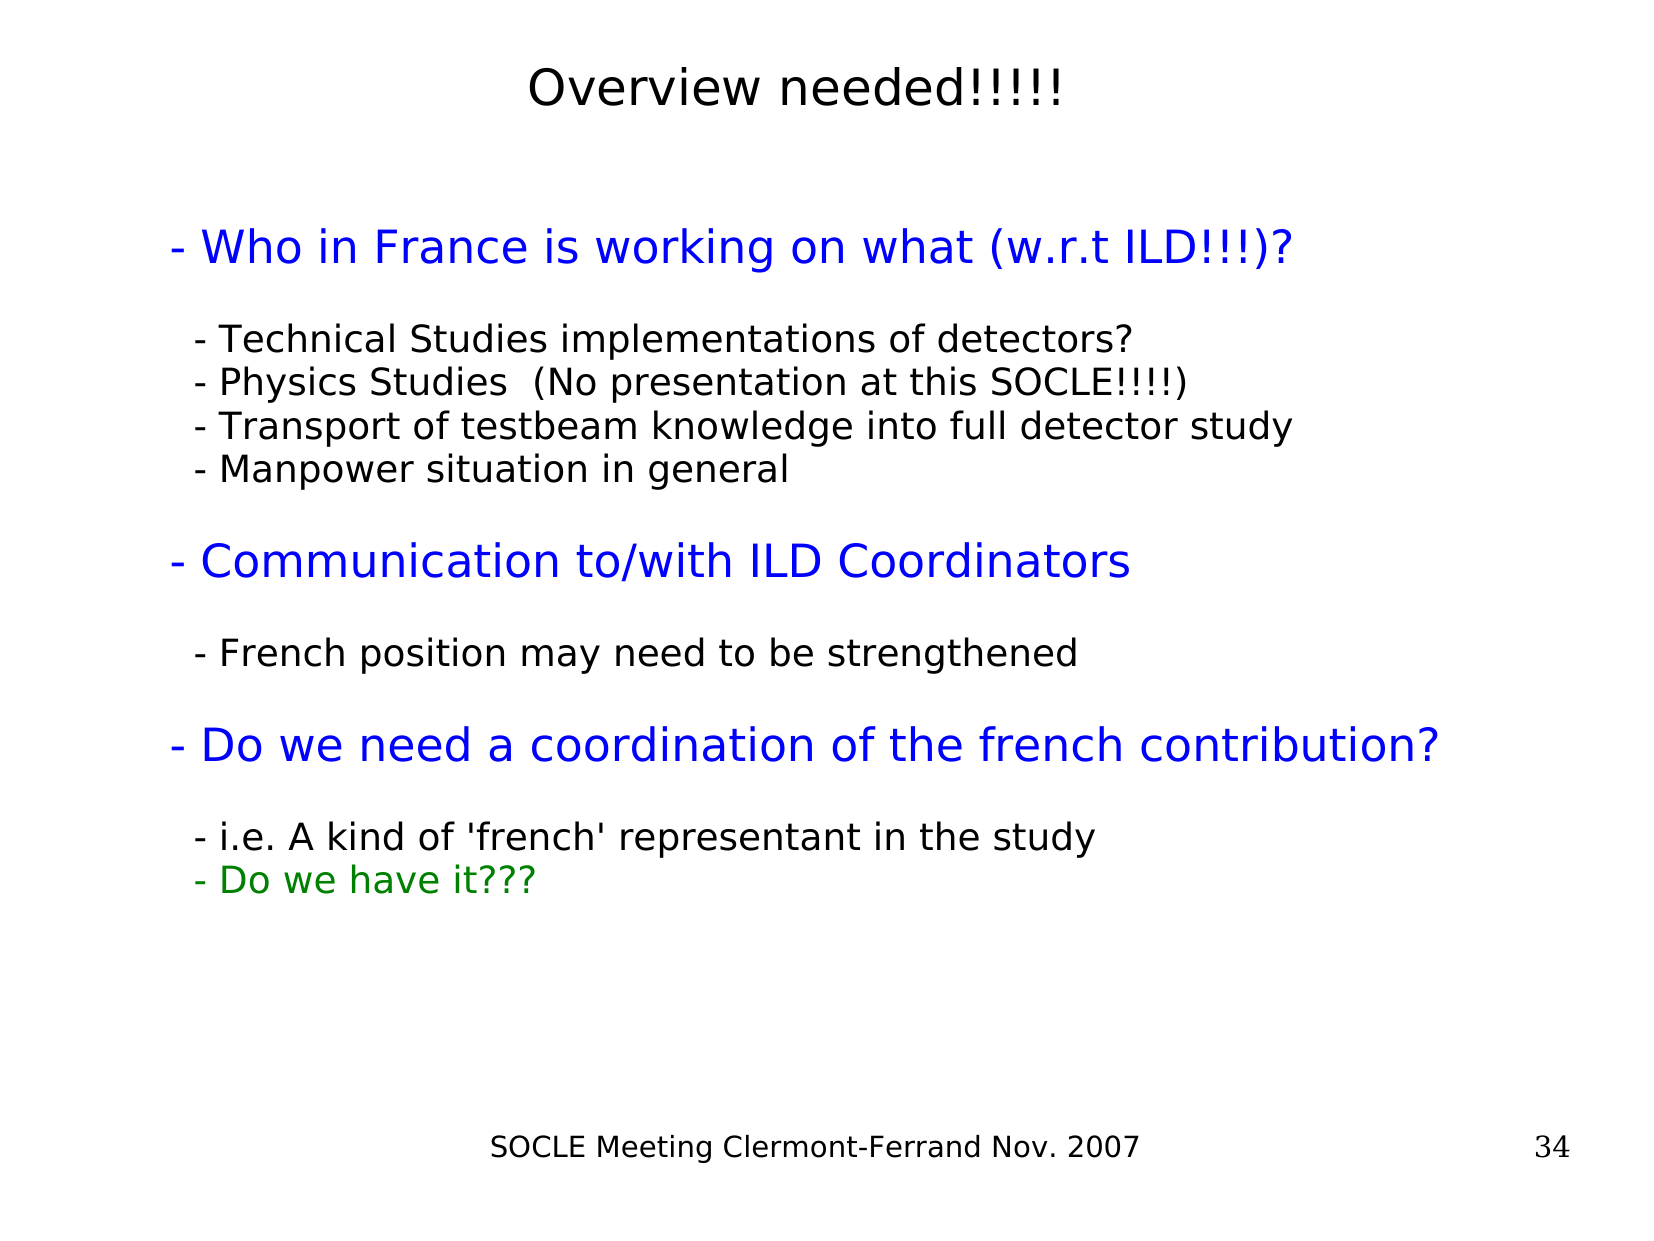

Overview needed!!!!!
- Who in France is working on what (w.r.t ILD!!!)?
 - Technical Studies implementations of detectors?
 - Physics Studies (No presentation at this SOCLE!!!!)
 - Transport of testbeam knowledge into full detector study
 - Manpower situation in general
- Communication to/with ILD Coordinators
 - French position may need to be strengthened
- Do we need a coordination of the french contribution?
 - i.e. A kind of 'french' representant in the study
 - Do we have it???
34